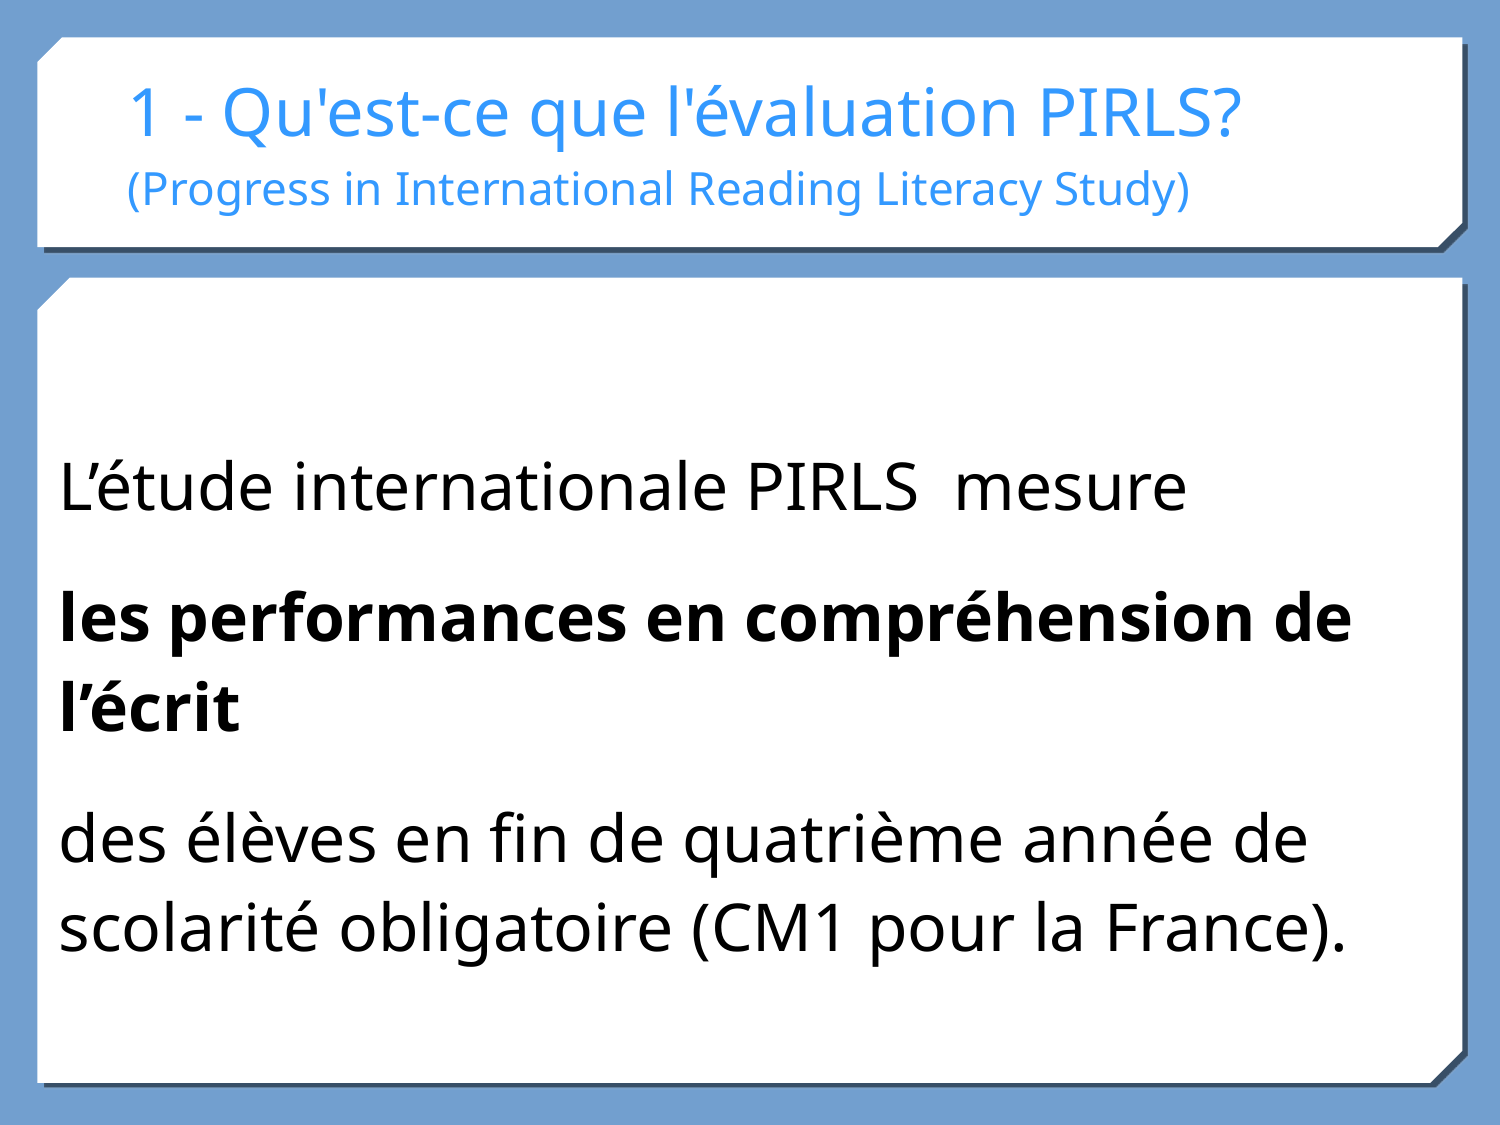

# 1 - Qu'est-ce que l'évaluation PIRLS? (Progress in International Reading Literacy Study)
L’étude internationale PIRLS mesure
les performances en compréhension de l’écrit
des élèves en fin de quatrième année de scolarité obligatoire (CM1 pour la France).